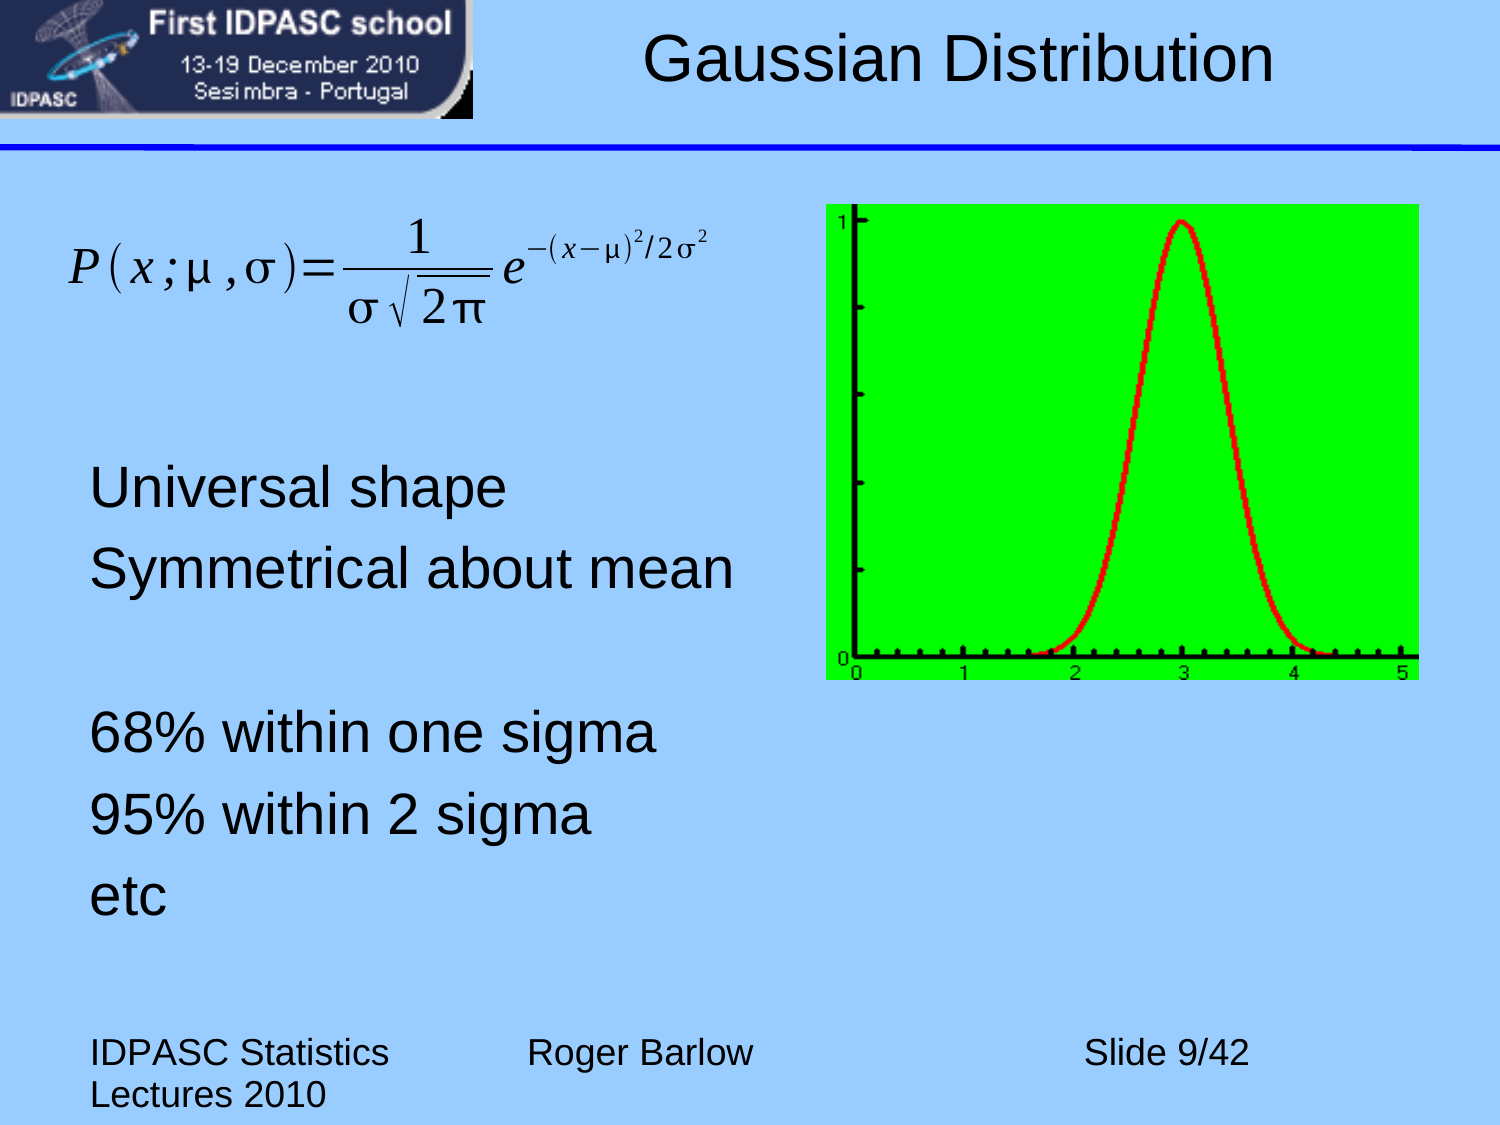

# Gaussian Distribution
Universal shape
Symmetrical about mean
68% within one sigma
95% within 2 sigma
etc
9